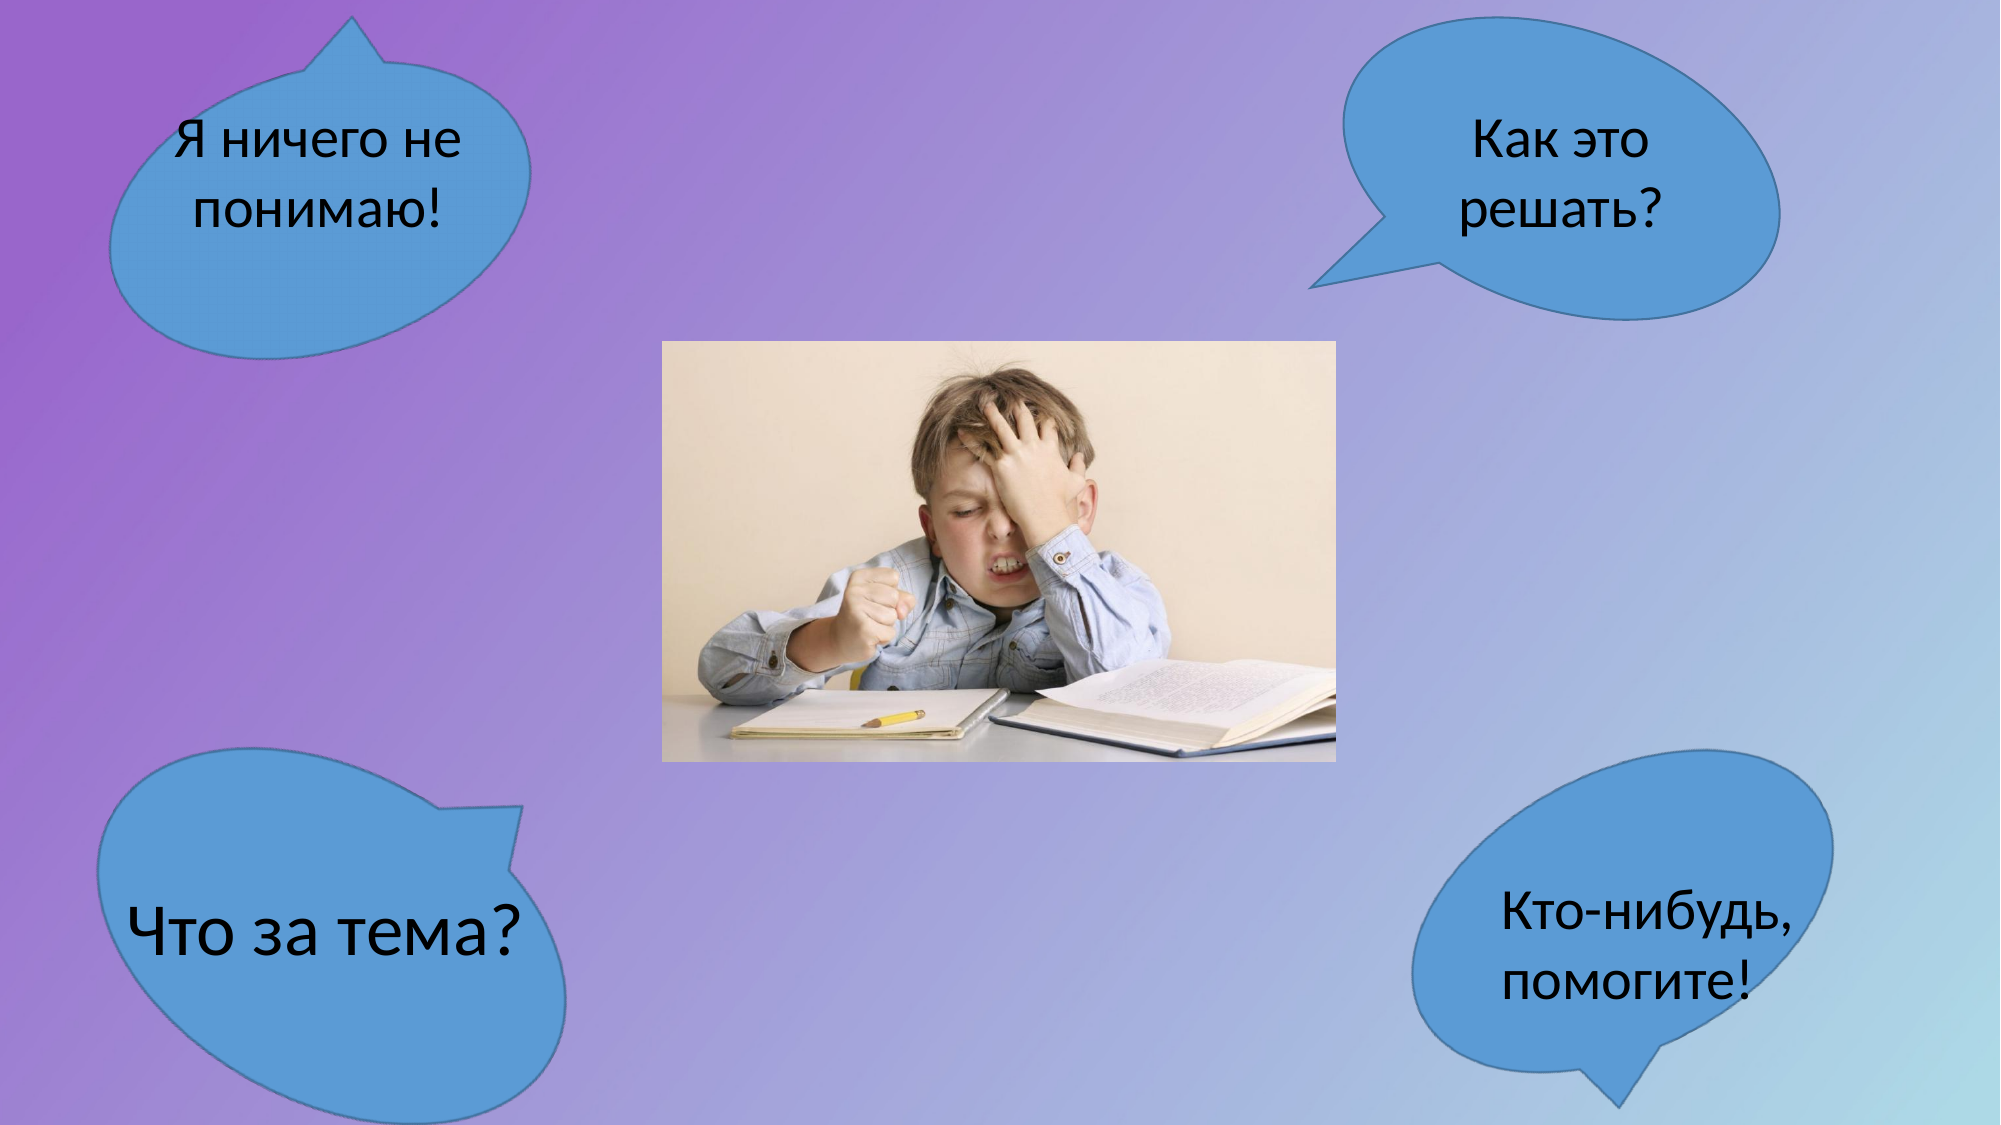

#
Я ничего не понимаю!
Как это решать?
Кто-нибудь, помогите!
Что за тема?